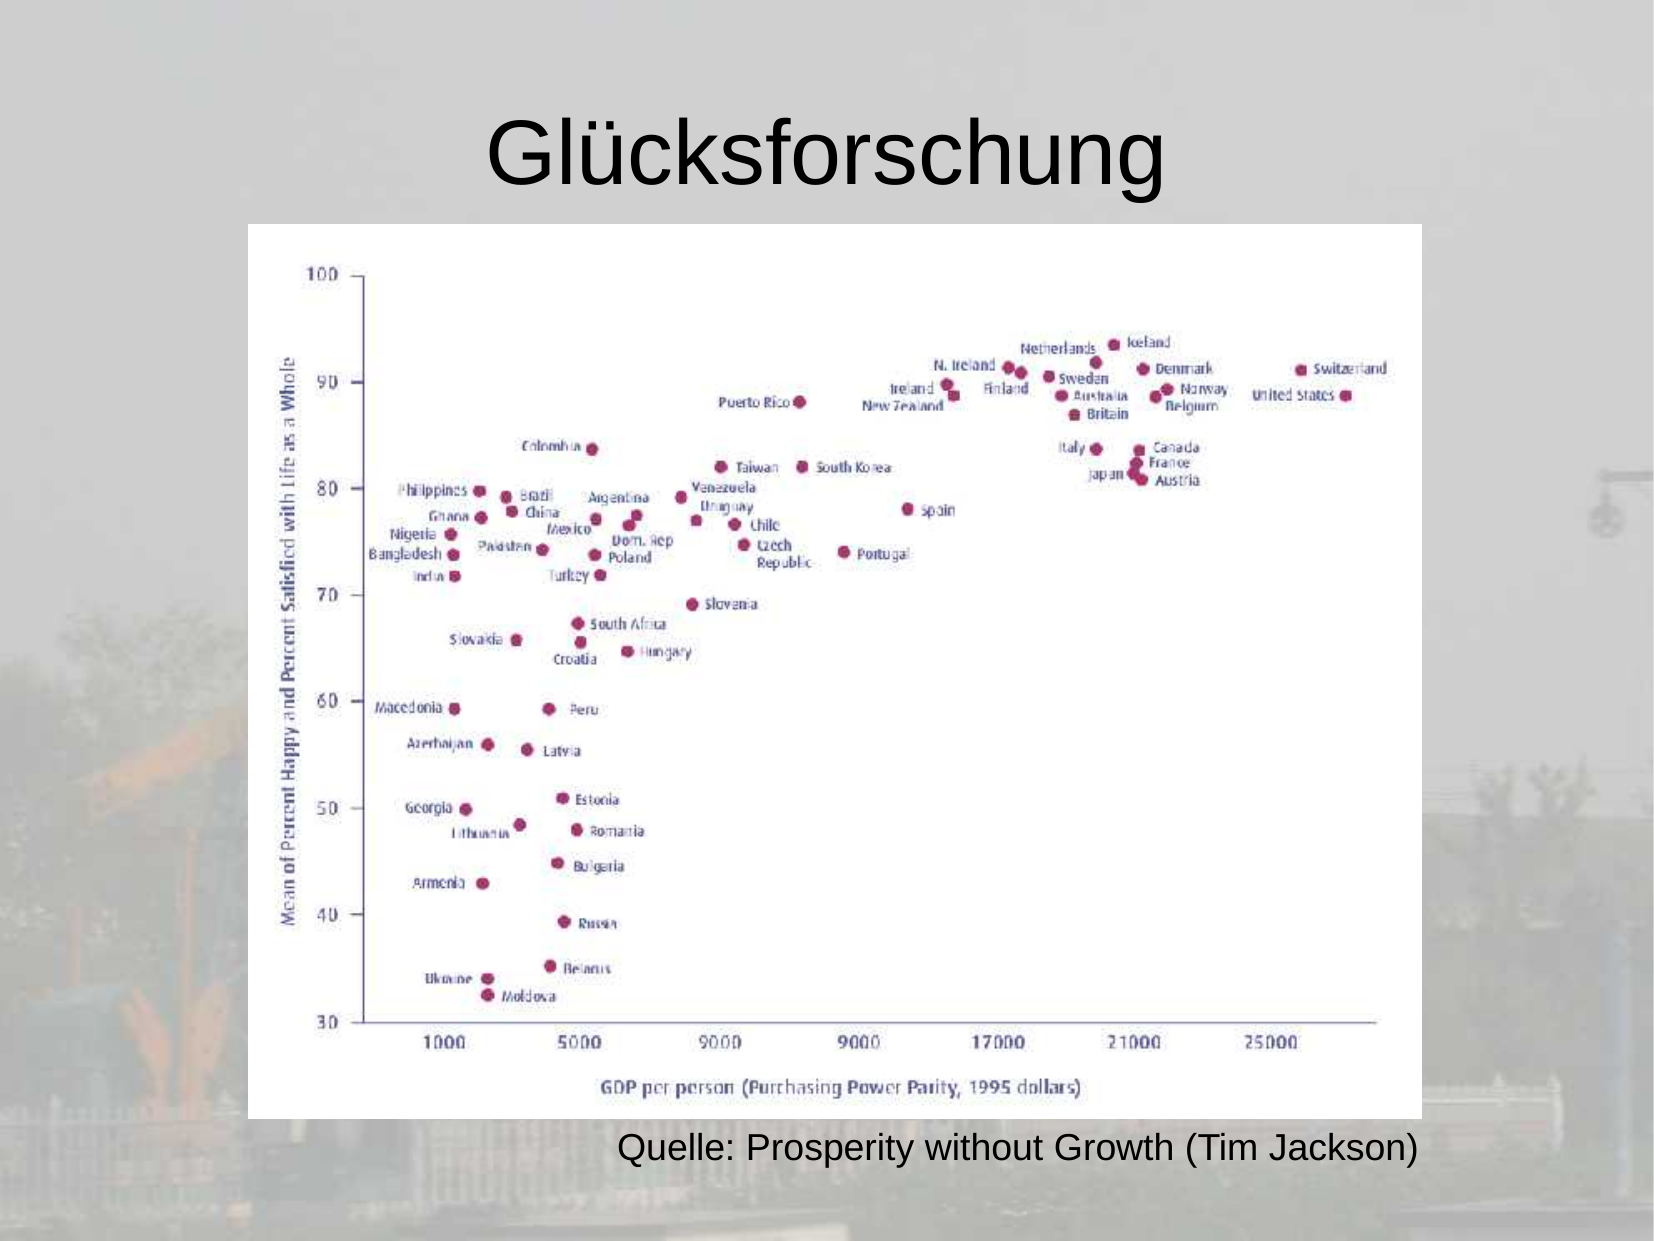

# Glücksforschung
Quelle: Prosperity without Growth (Tim Jackson)